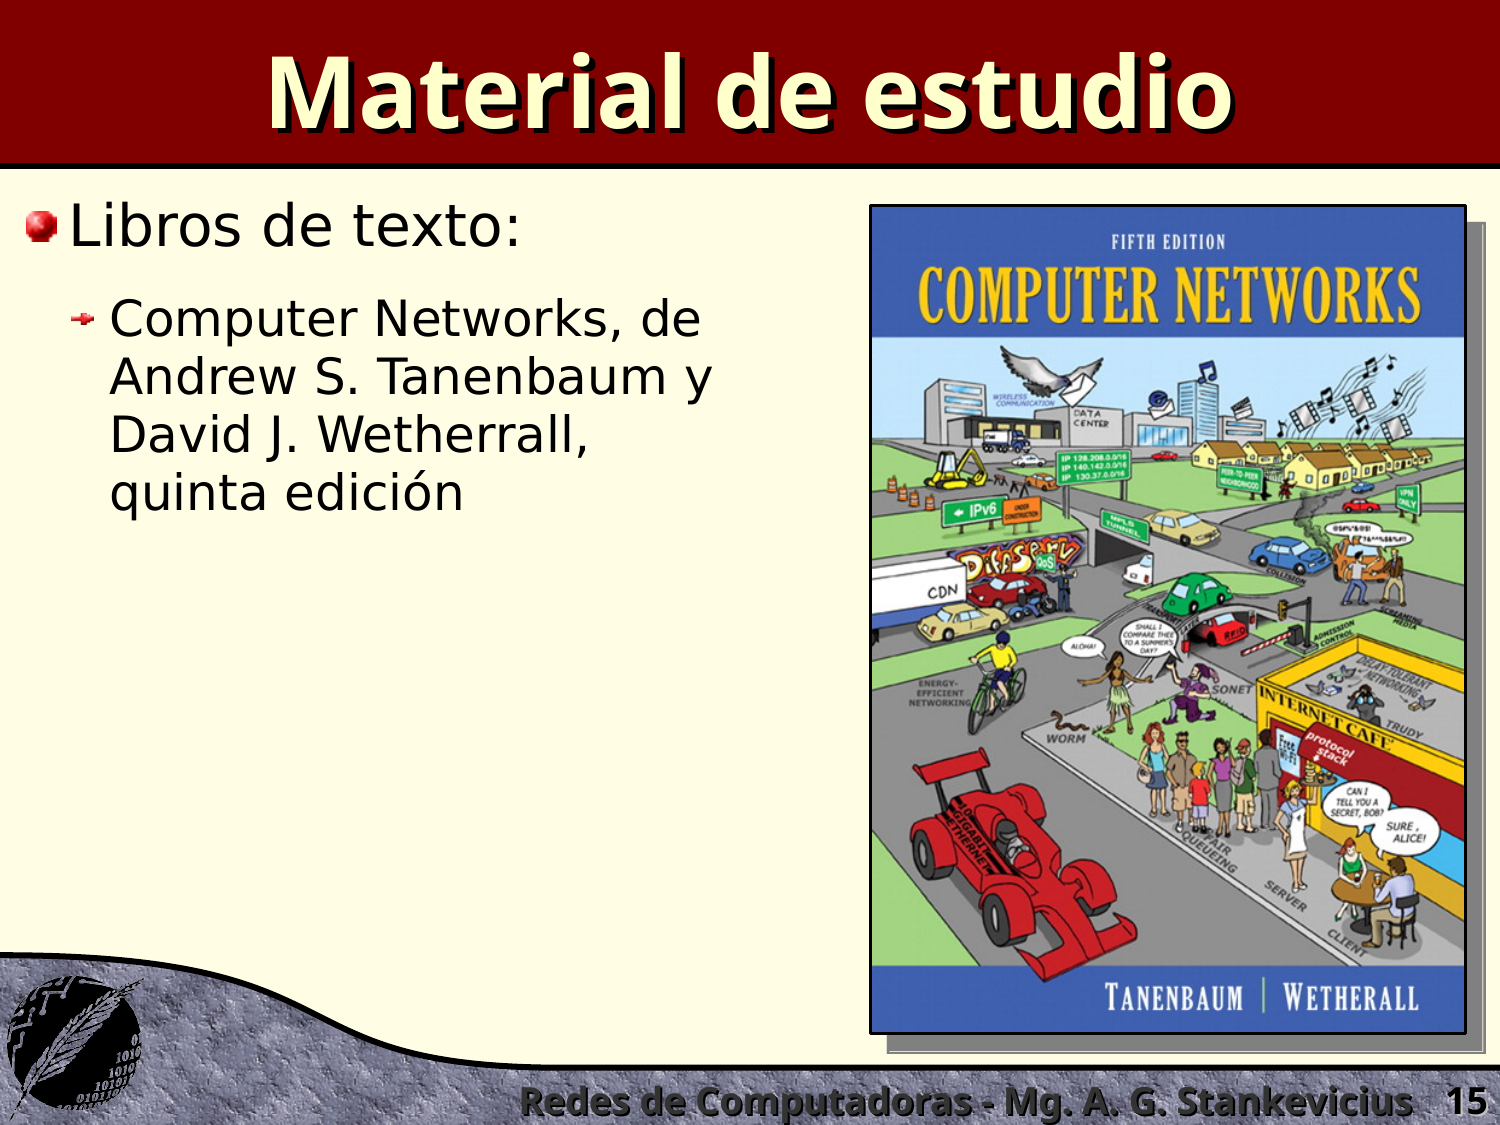

# Material de estudio
Libros de texto:
Computer Networks, de
Andrew S. Tanenbaum y
David J. Wetherrall,
quinta edición
15